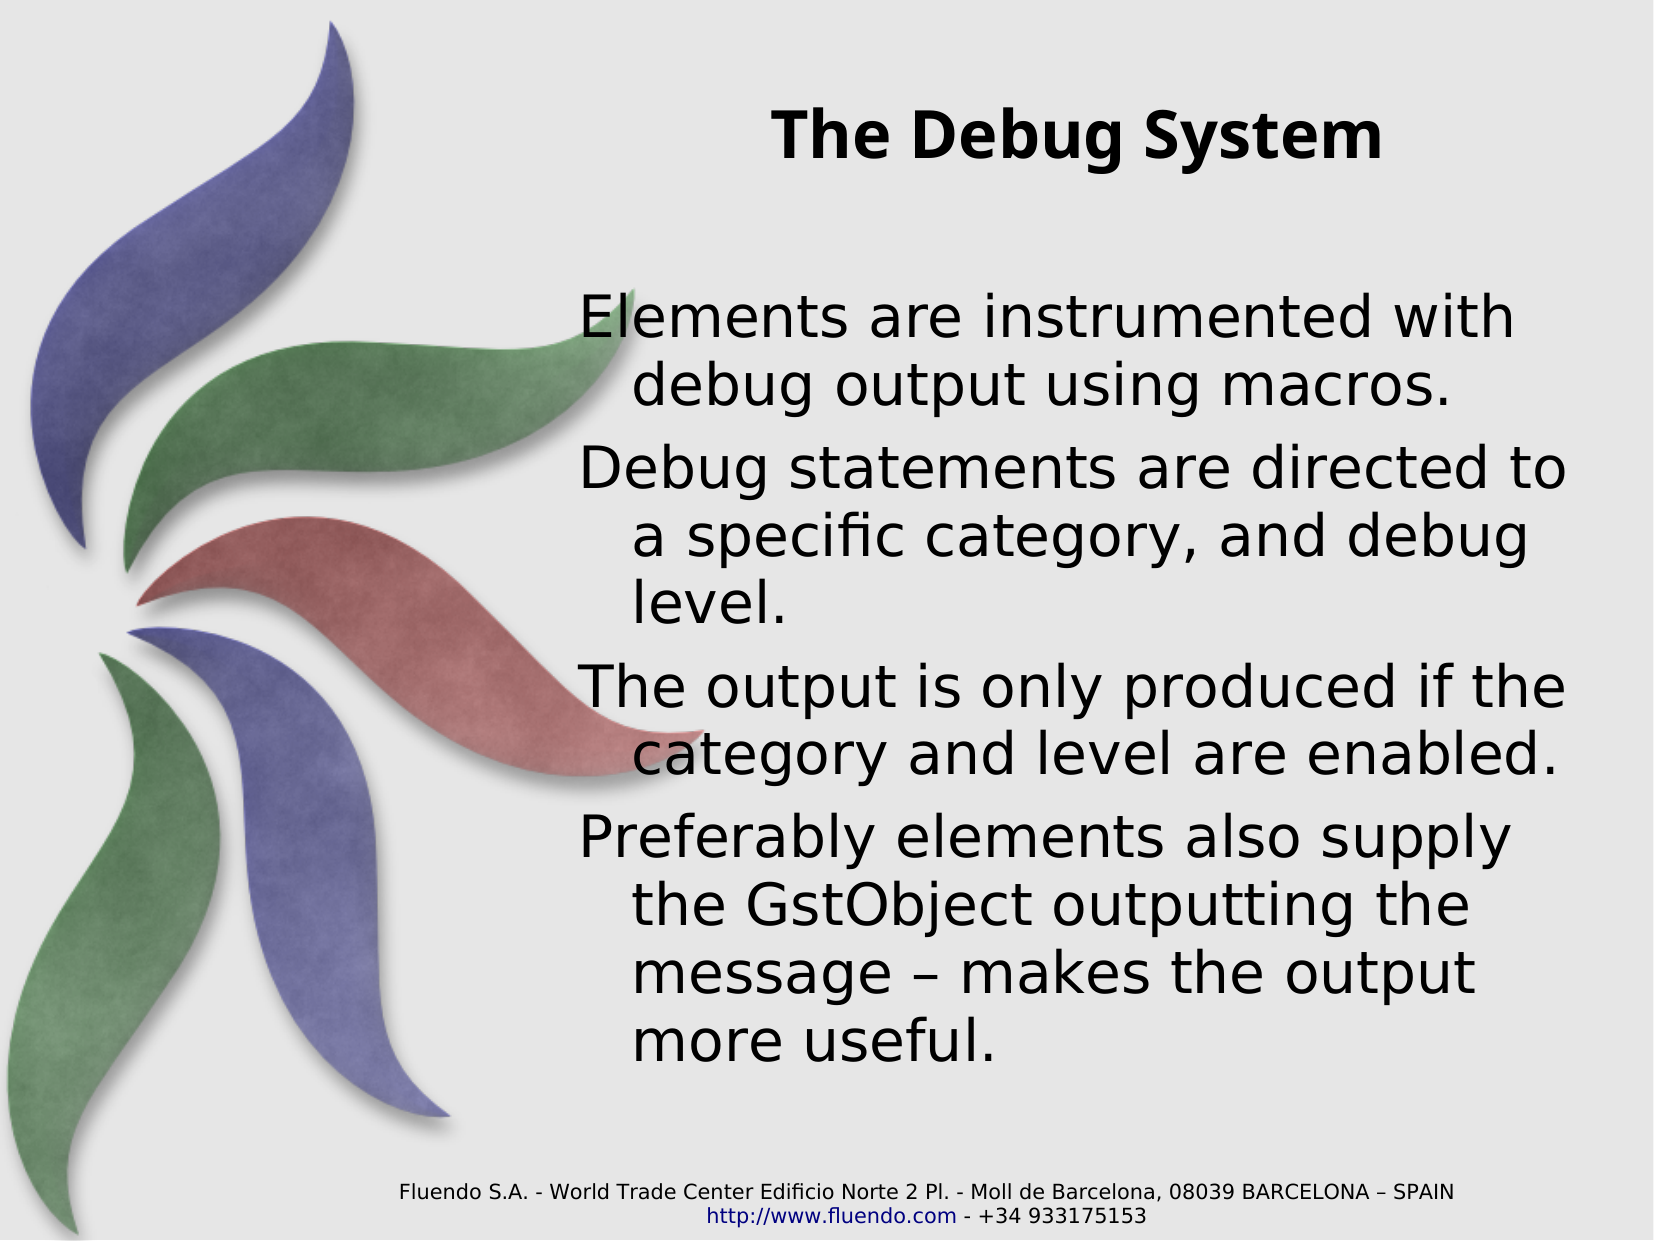

# The Debug System
Elements are instrumented with debug output using macros.
Debug statements are directed to a specific category, and debug level.
The output is only produced if the category and level are enabled.
Preferably elements also supply the GstObject outputting the message – makes the output more useful.